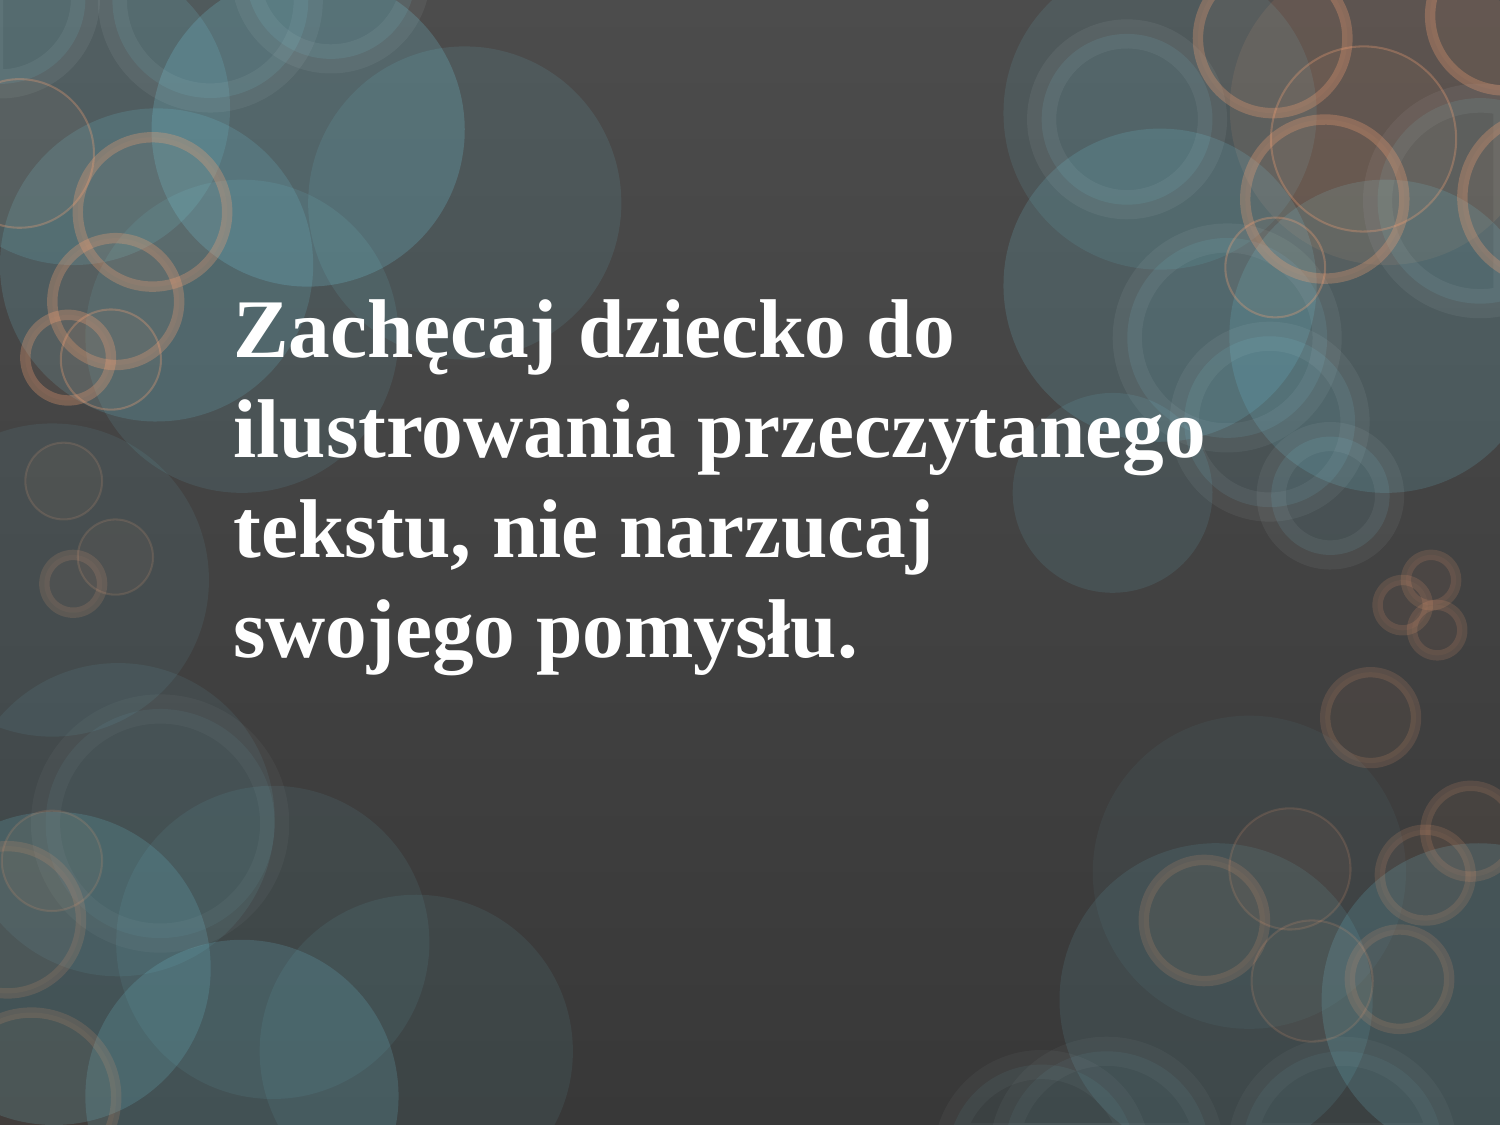

Zachęcaj dziecko do ilustrowania przeczytanego tekstu, nie narzucaj swojego pomysłu.